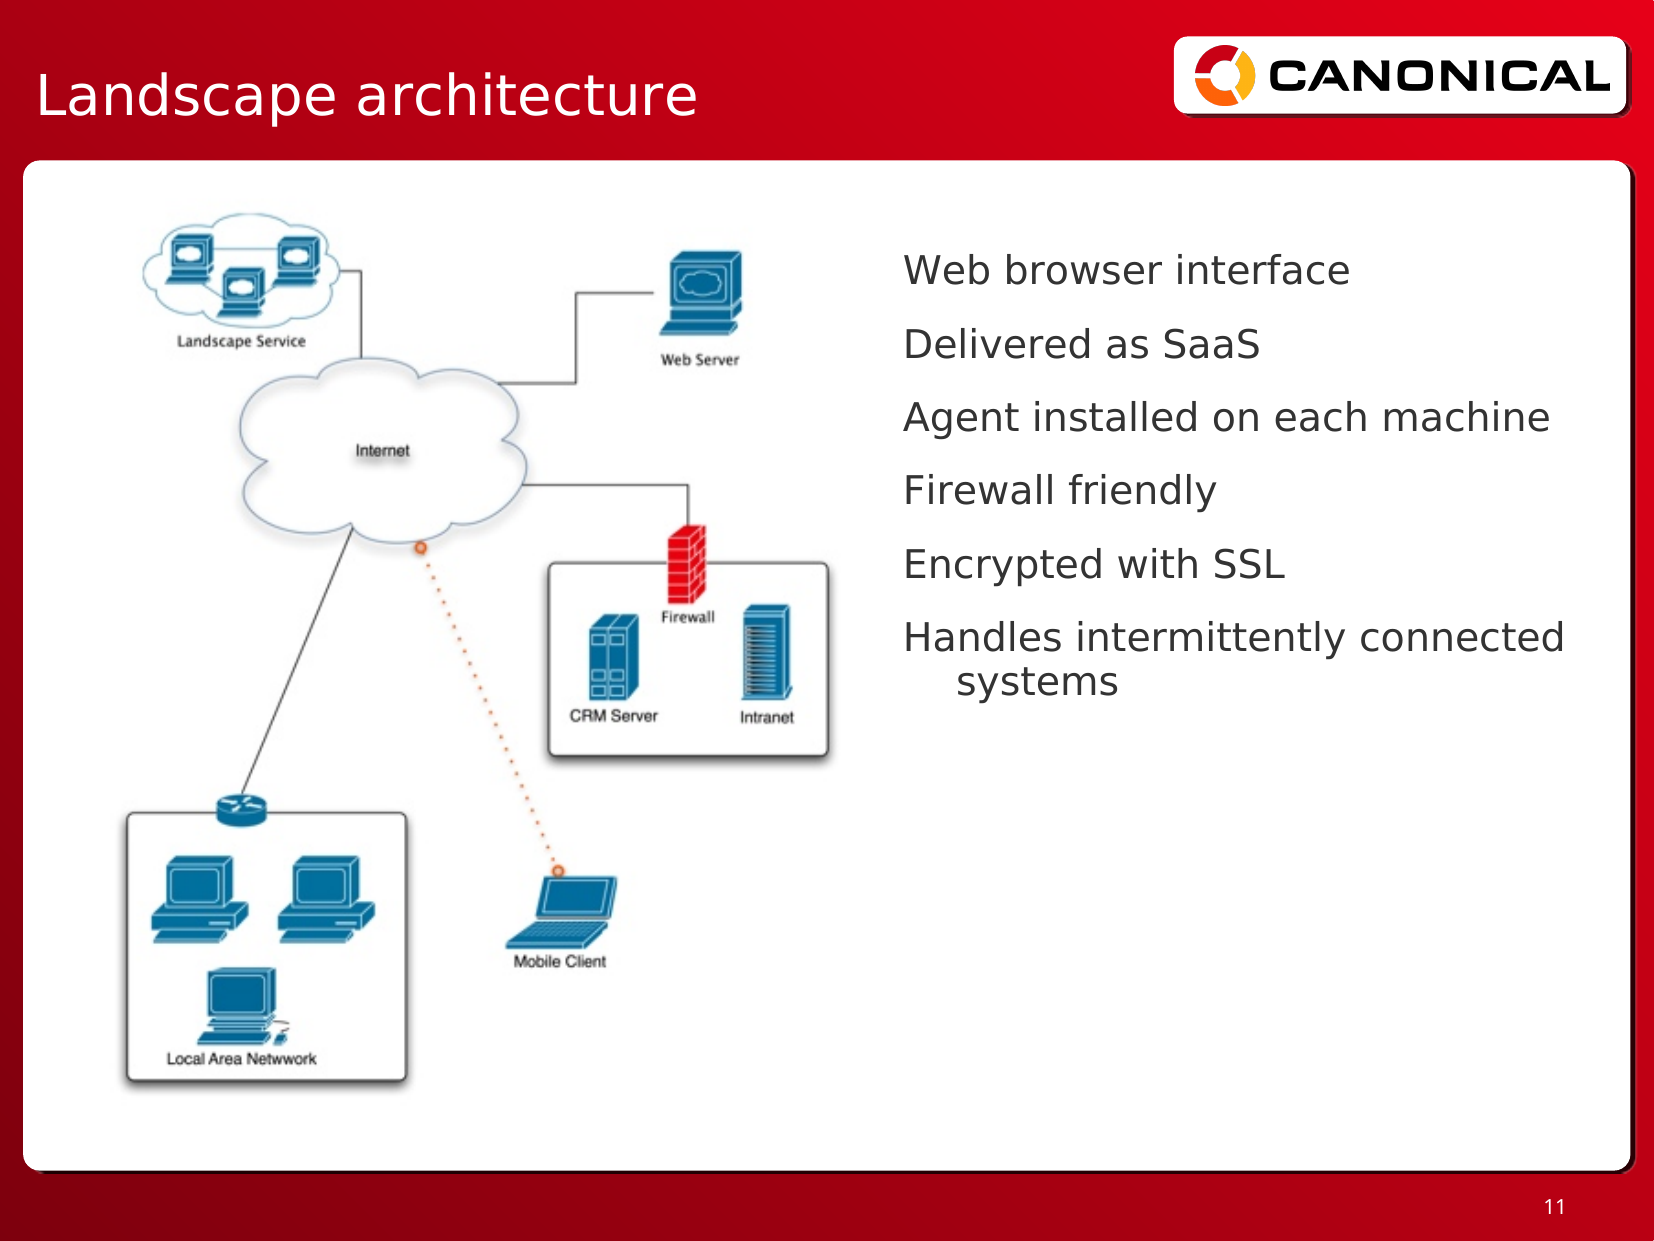

# Landscape architecture
Web browser interface
Delivered as SaaS
Agent installed on each machine
Firewall friendly
Encrypted with SSL
Handles intermittently connected systems